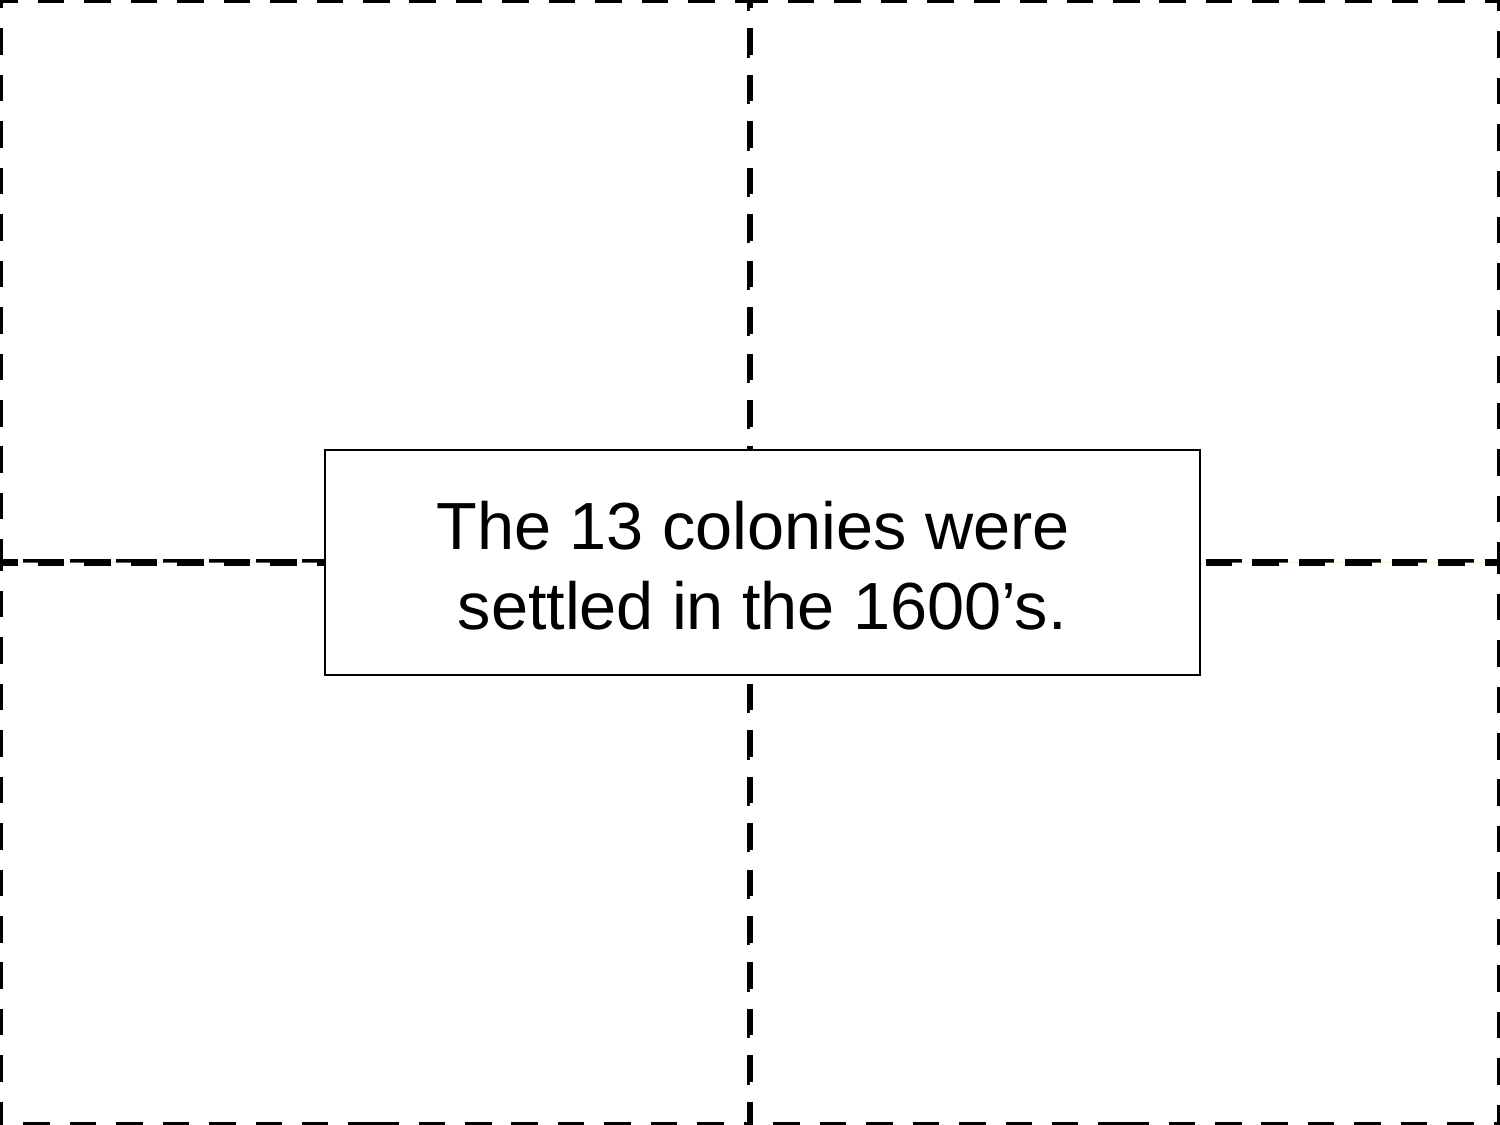

The 13 colonies were
settled in the 1600’s.